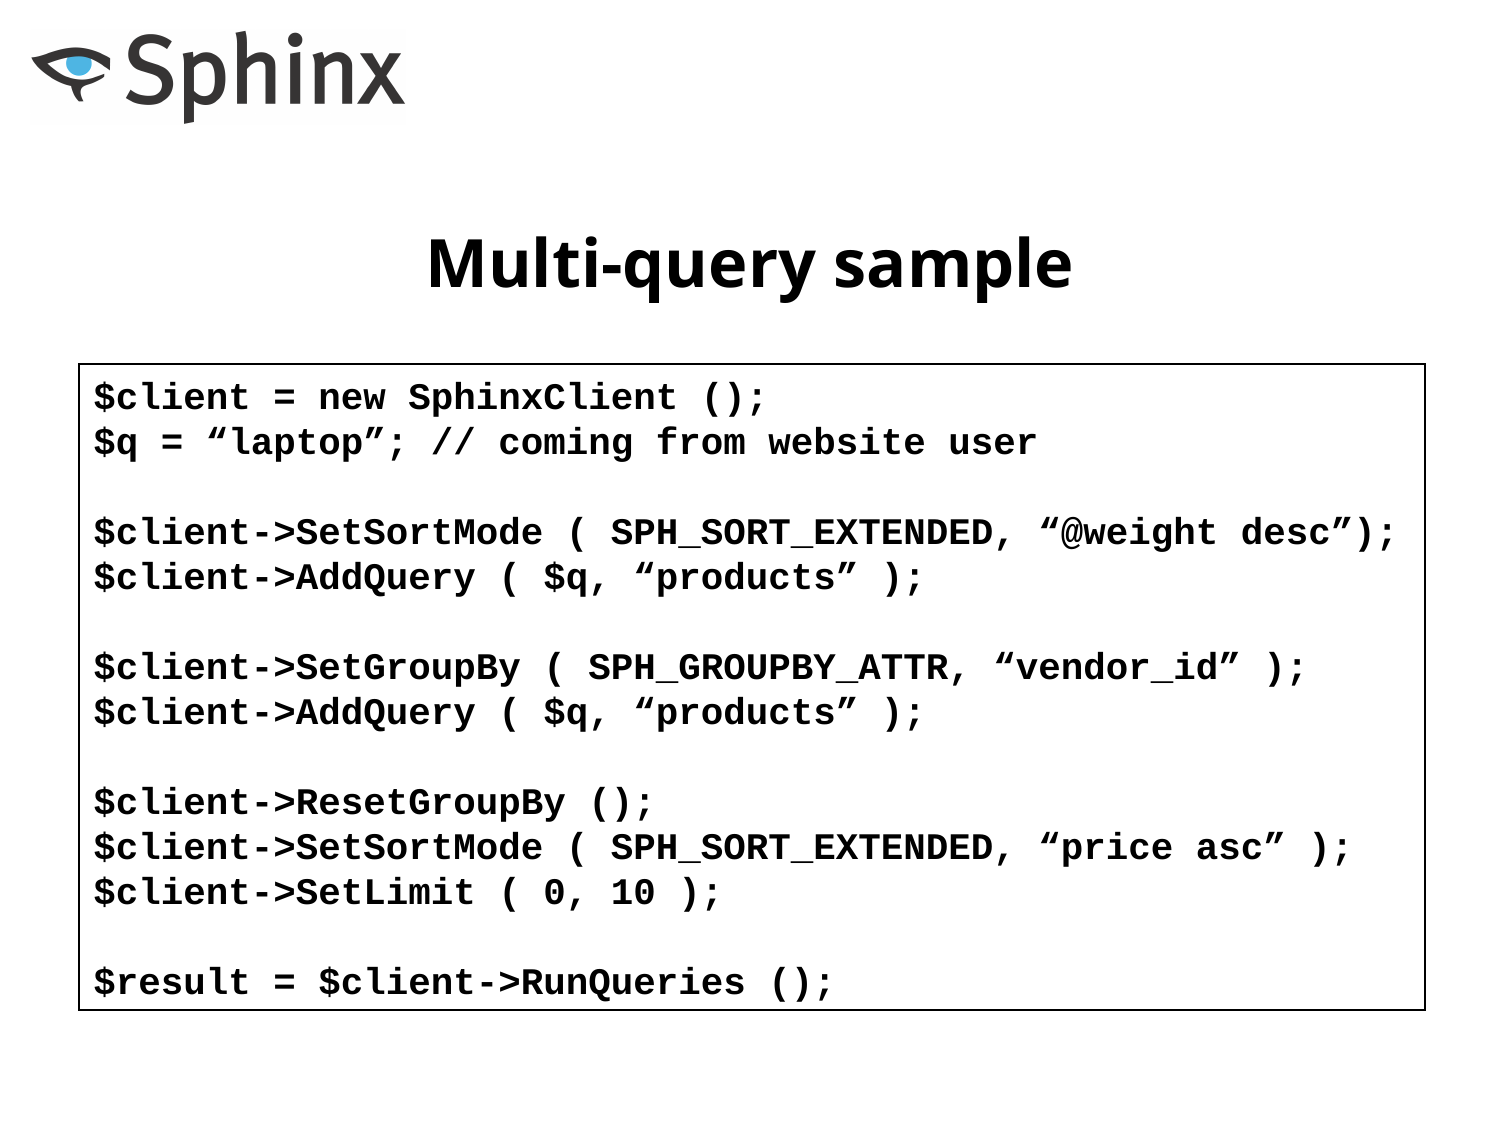

# Multi-query sample
$client = new SphinxClient ();
$q = “laptop”; // coming from website user
$client->SetSortMode ( SPH_SORT_EXTENDED, “@weight desc”);
$client->AddQuery ( $q, “products” );
$client->SetGroupBy ( SPH_GROUPBY_ATTR, “vendor_id” );
$client->AddQuery ( $q, “products” );
$client->ResetGroupBy ();
$client->SetSortMode ( SPH_SORT_EXTENDED, “price asc” );
$client->SetLimit ( 0, 10 );
$result = $client->RunQueries ();